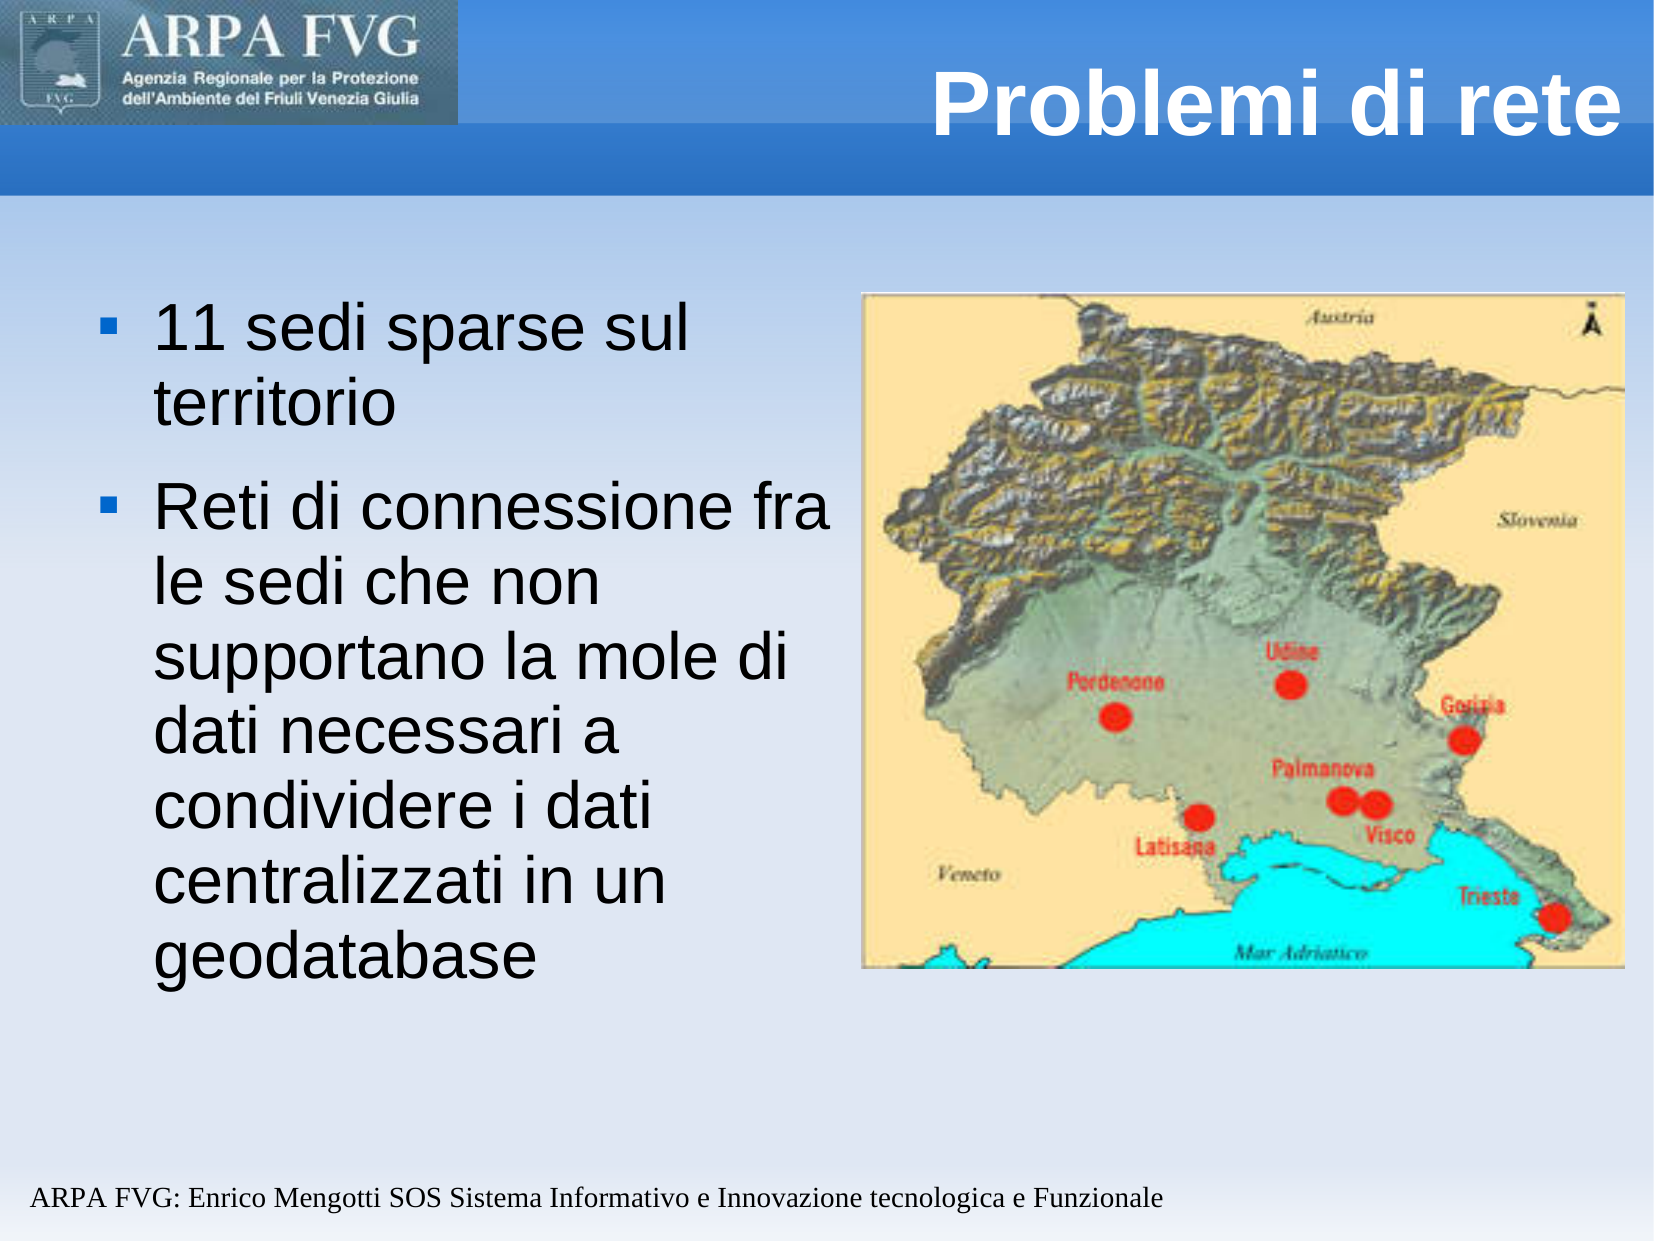

# Problemi di rete
11 sedi sparse sul territorio
Reti di connessione fra le sedi che non supportano la mole di dati necessari a condividere i dati centralizzati in un geodatabase